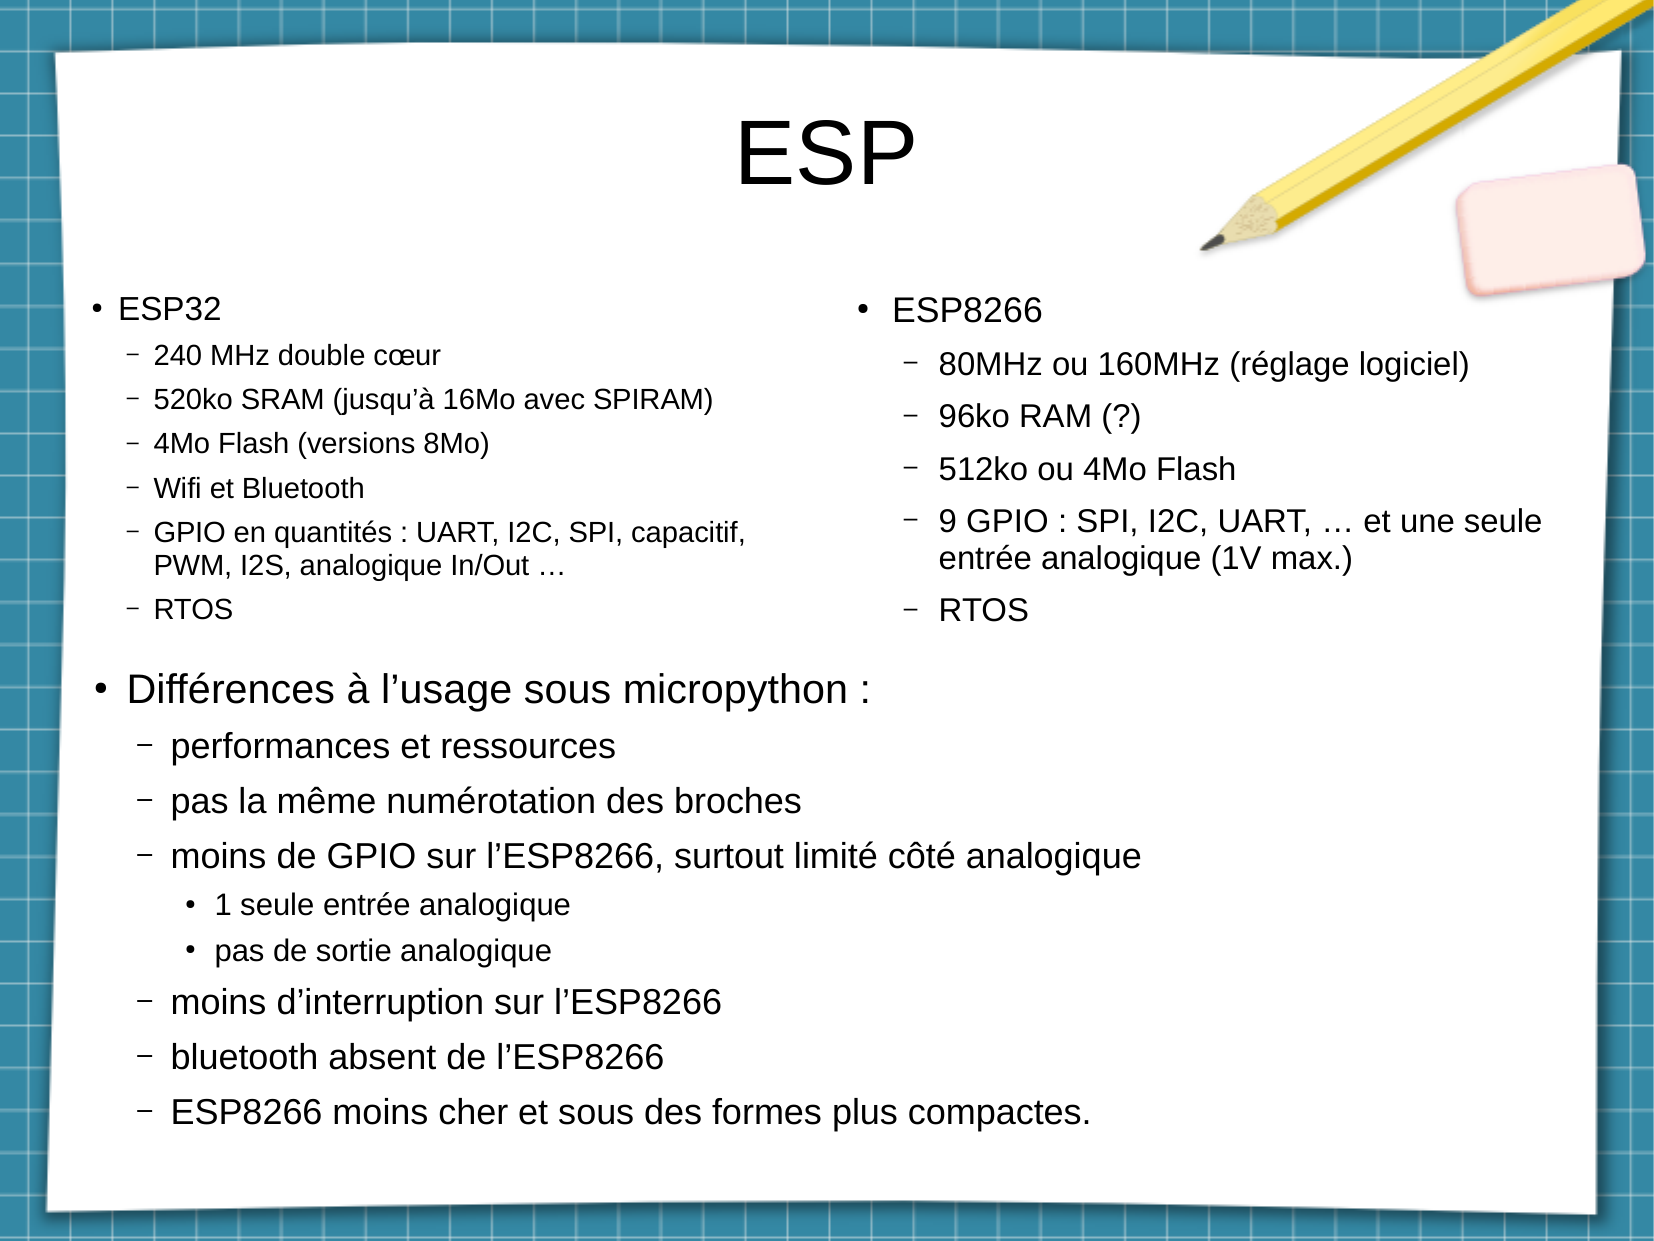

# ESP
ESP32
240 MHz double cœur
520ko SRAM (jusqu’à 16Mo avec SPIRAM)
4Mo Flash (versions 8Mo)
Wifi et Bluetooth
GPIO en quantités : UART, I2C, SPI, capacitif, PWM, I2S, analogique In/Out …
RTOS
ESP8266
80MHz ou 160MHz (réglage logiciel)
96ko RAM (?)
512ko ou 4Mo Flash
9 GPIO : SPI, I2C, UART, … et une seule entrée analogique (1V max.)
RTOS
Différences à l’usage sous micropython :
performances et ressources
pas la même numérotation des broches
moins de GPIO sur l’ESP8266, surtout limité côté analogique
1 seule entrée analogique
pas de sortie analogique
moins d’interruption sur l’ESP8266
bluetooth absent de l’ESP8266
ESP8266 moins cher et sous des formes plus compactes.